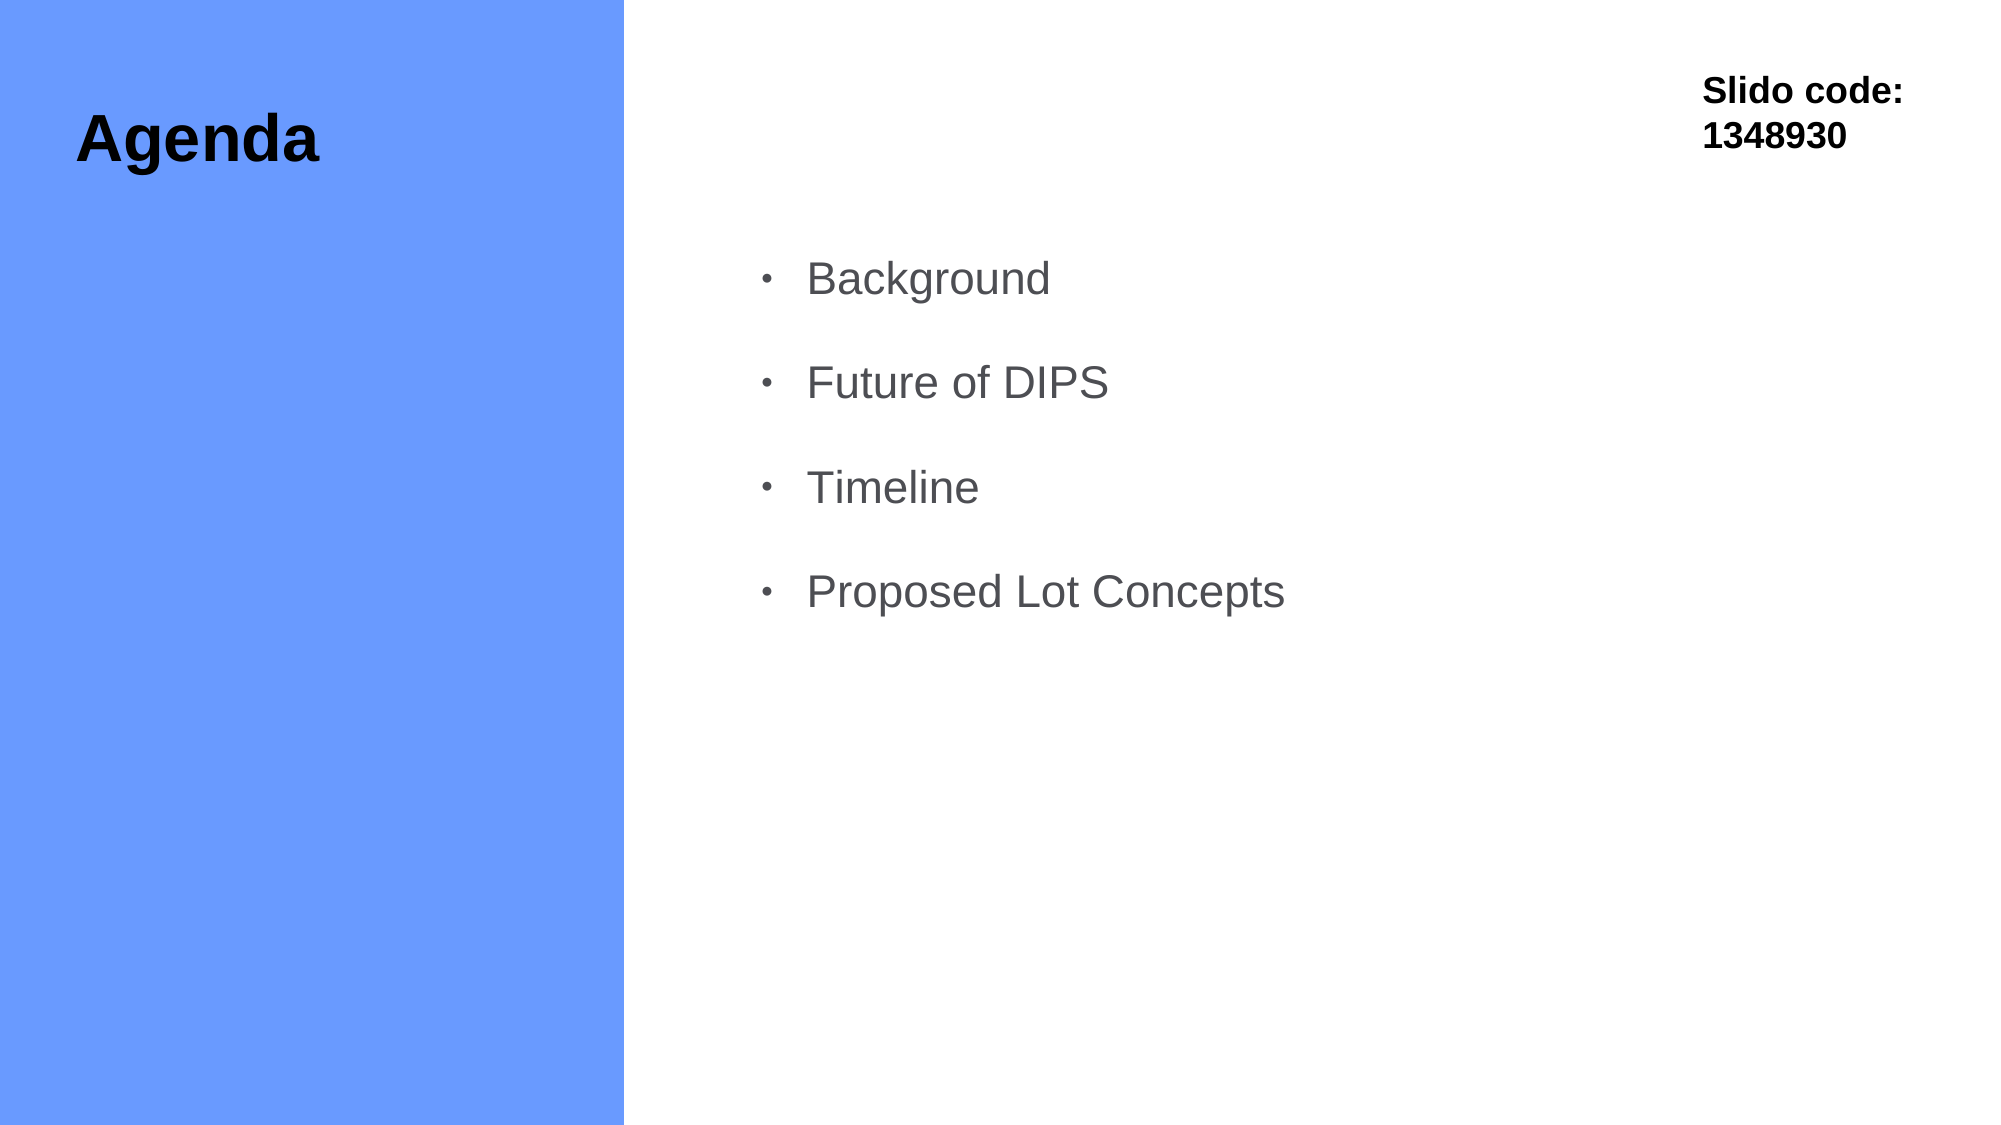

Slido code: 1348930
# Agenda
Background
Future of DIPS
Timeline
Proposed Lot Concepts